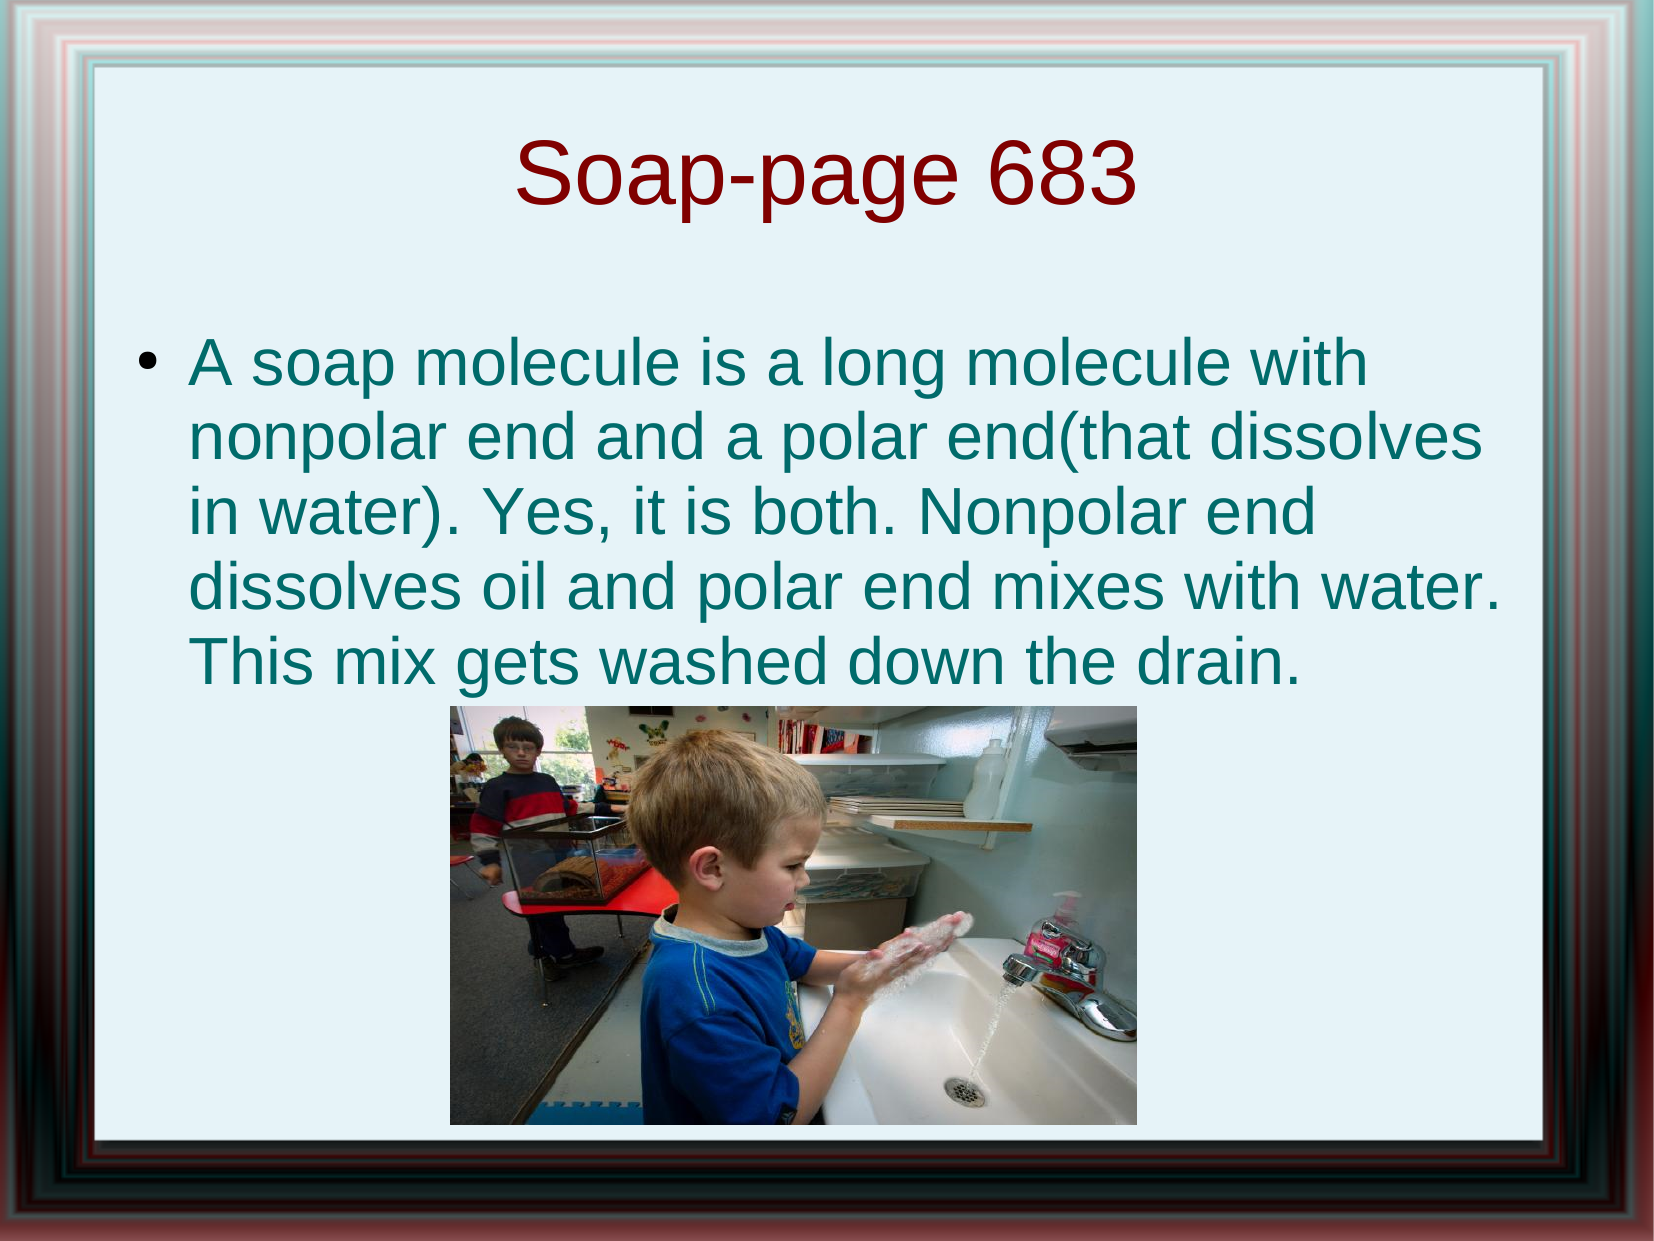

# Soap-page 683
A soap molecule is a long molecule with nonpolar end and a polar end(that dissolves in water). Yes, it is both. Nonpolar end dissolves oil and polar end mixes with water. This mix gets washed down the drain.